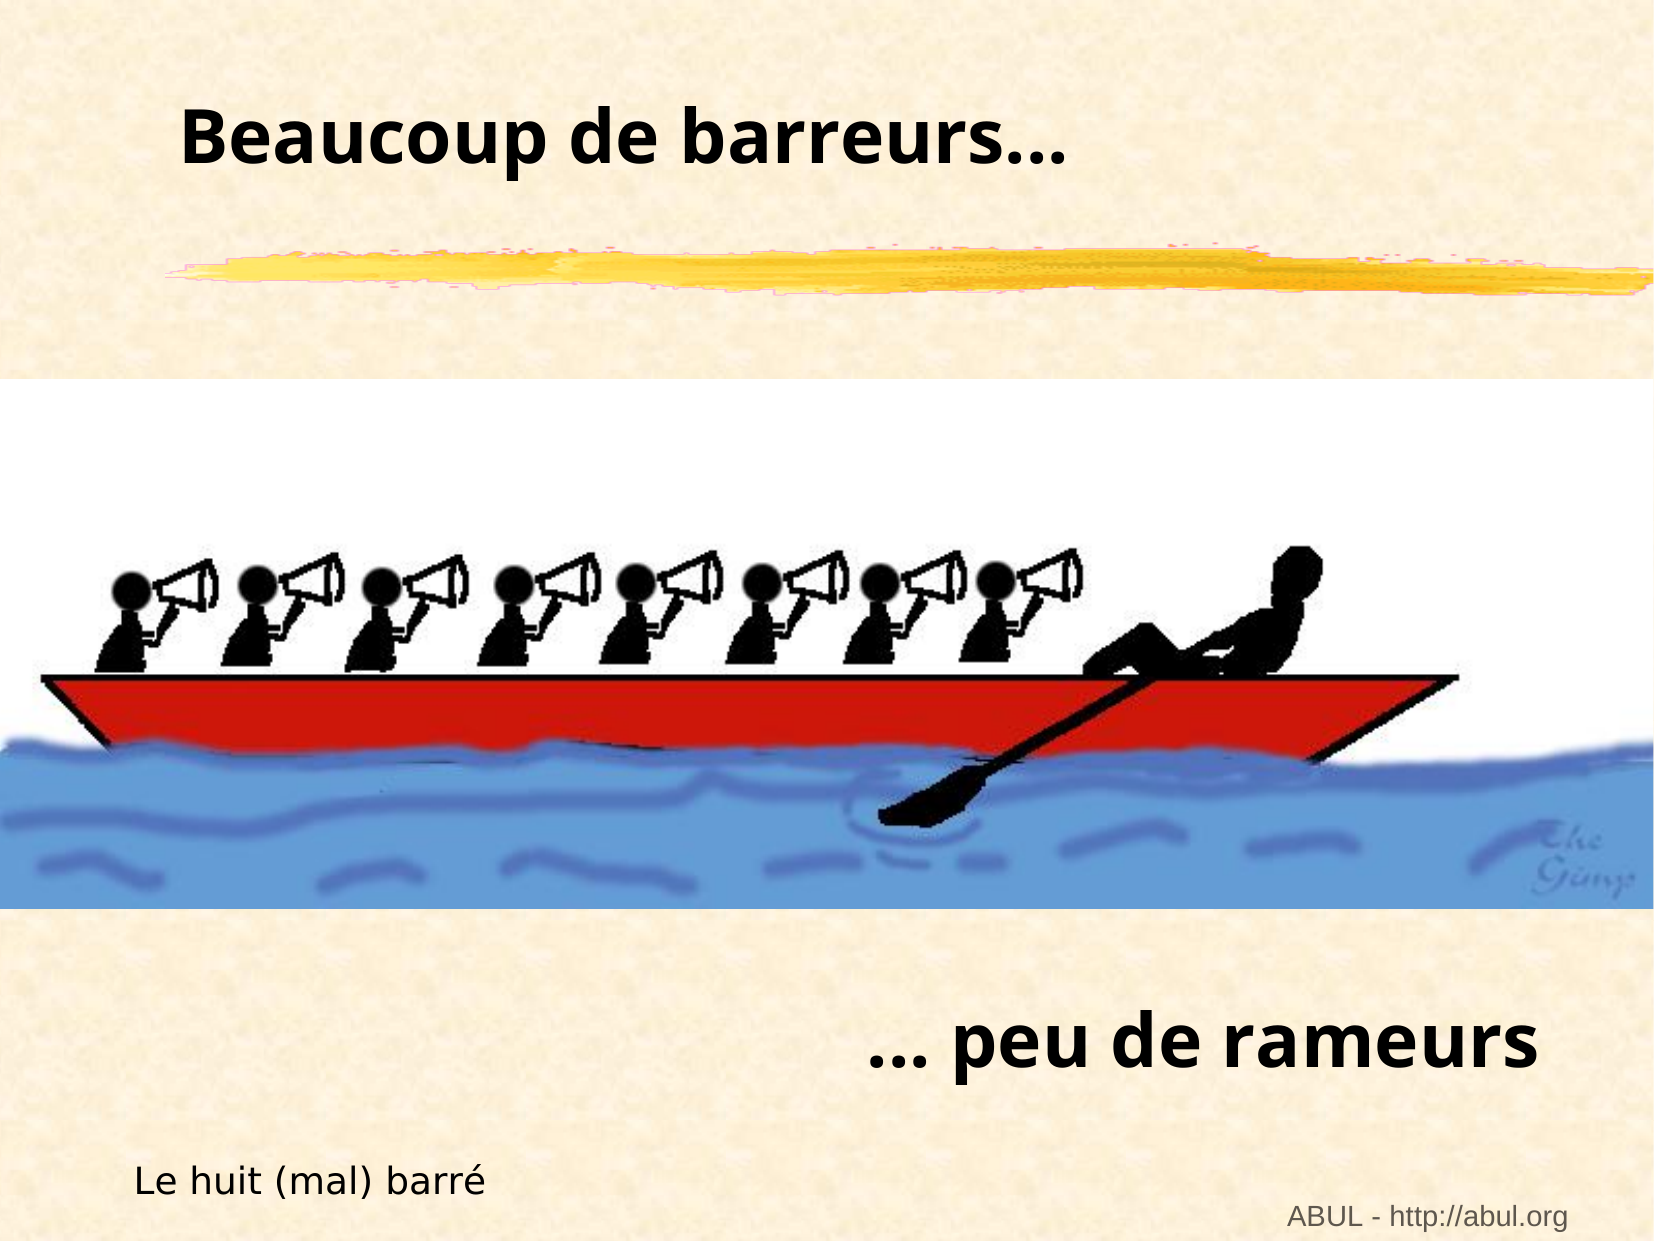

# Beaucoup de barreurs...
... peu de rameurs
Le huit (mal) barré